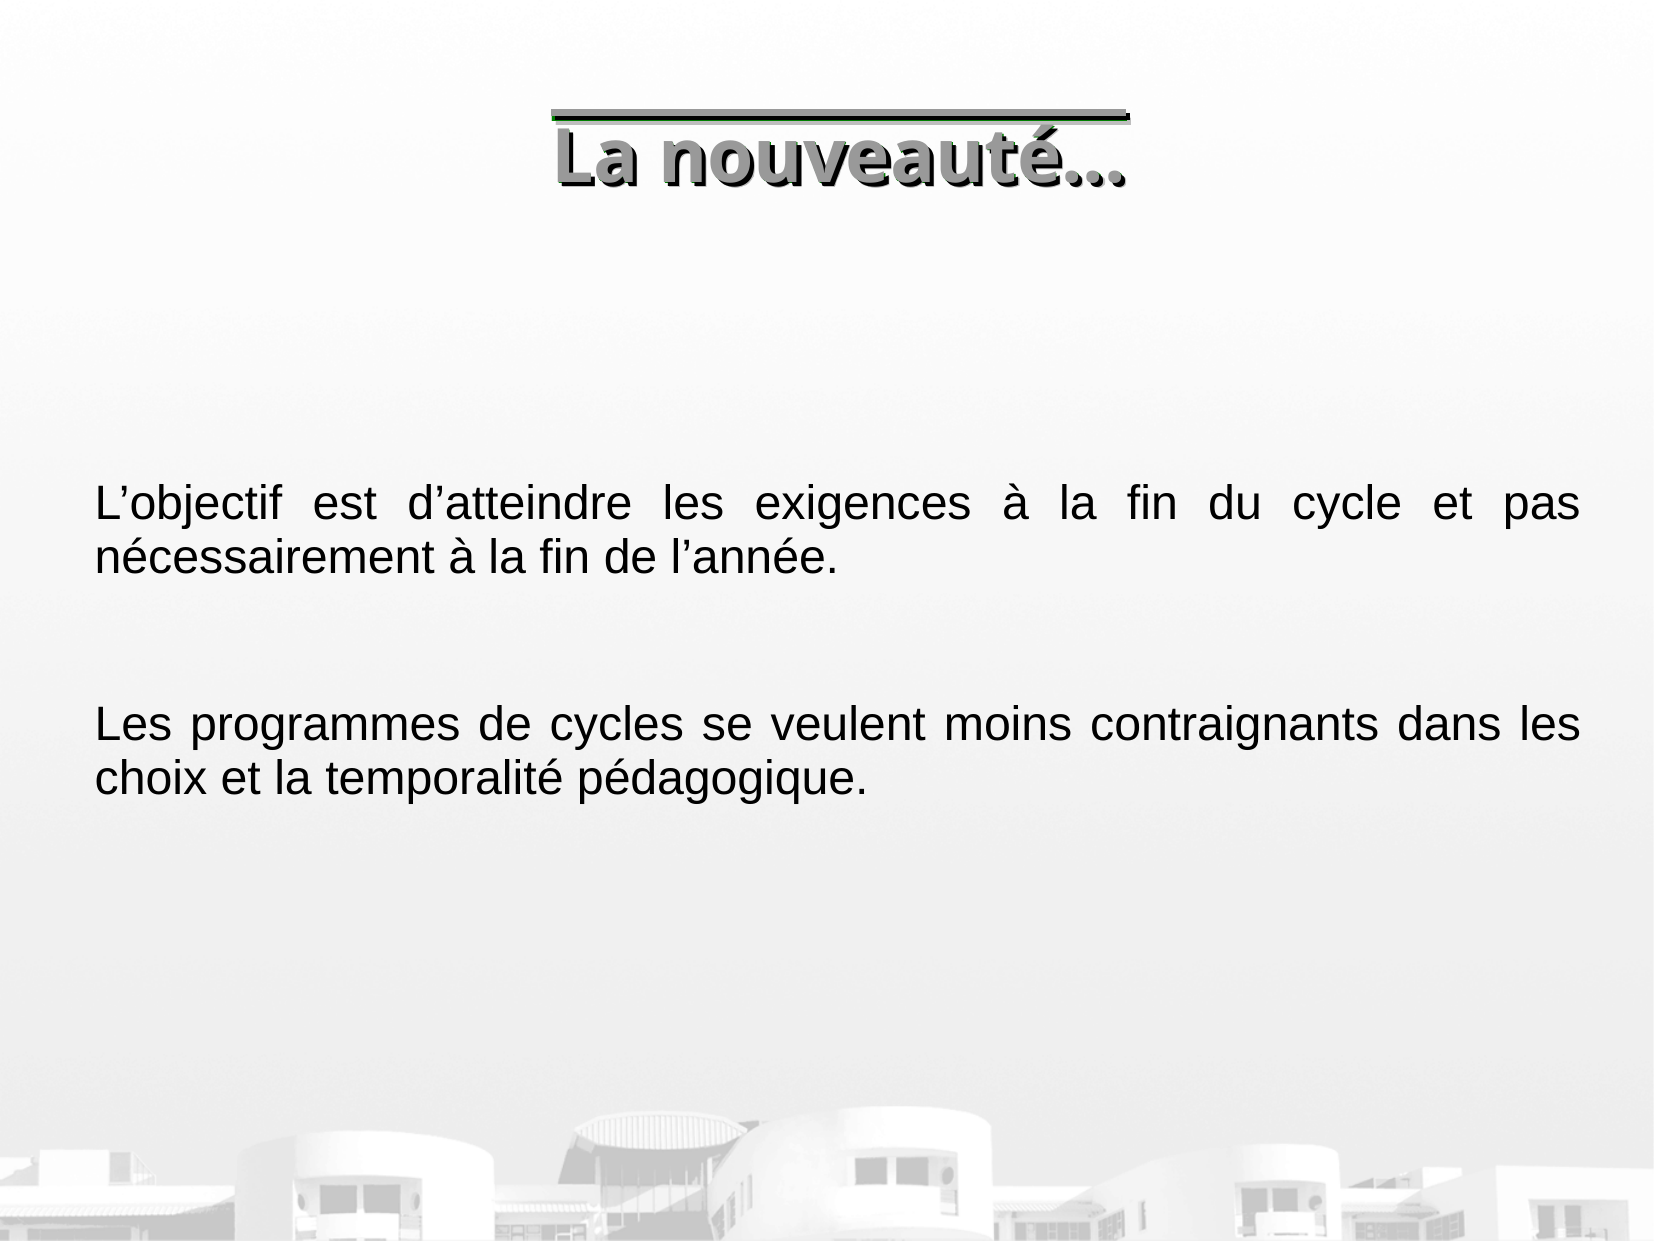

# La nouveauté...
L’objectif est d’atteindre les exigences à la fin du cycle et pas nécessairement à la fin de l’année.
Les programmes de cycles se veulent moins contraignants dans les choix et la temporalité pédagogique.